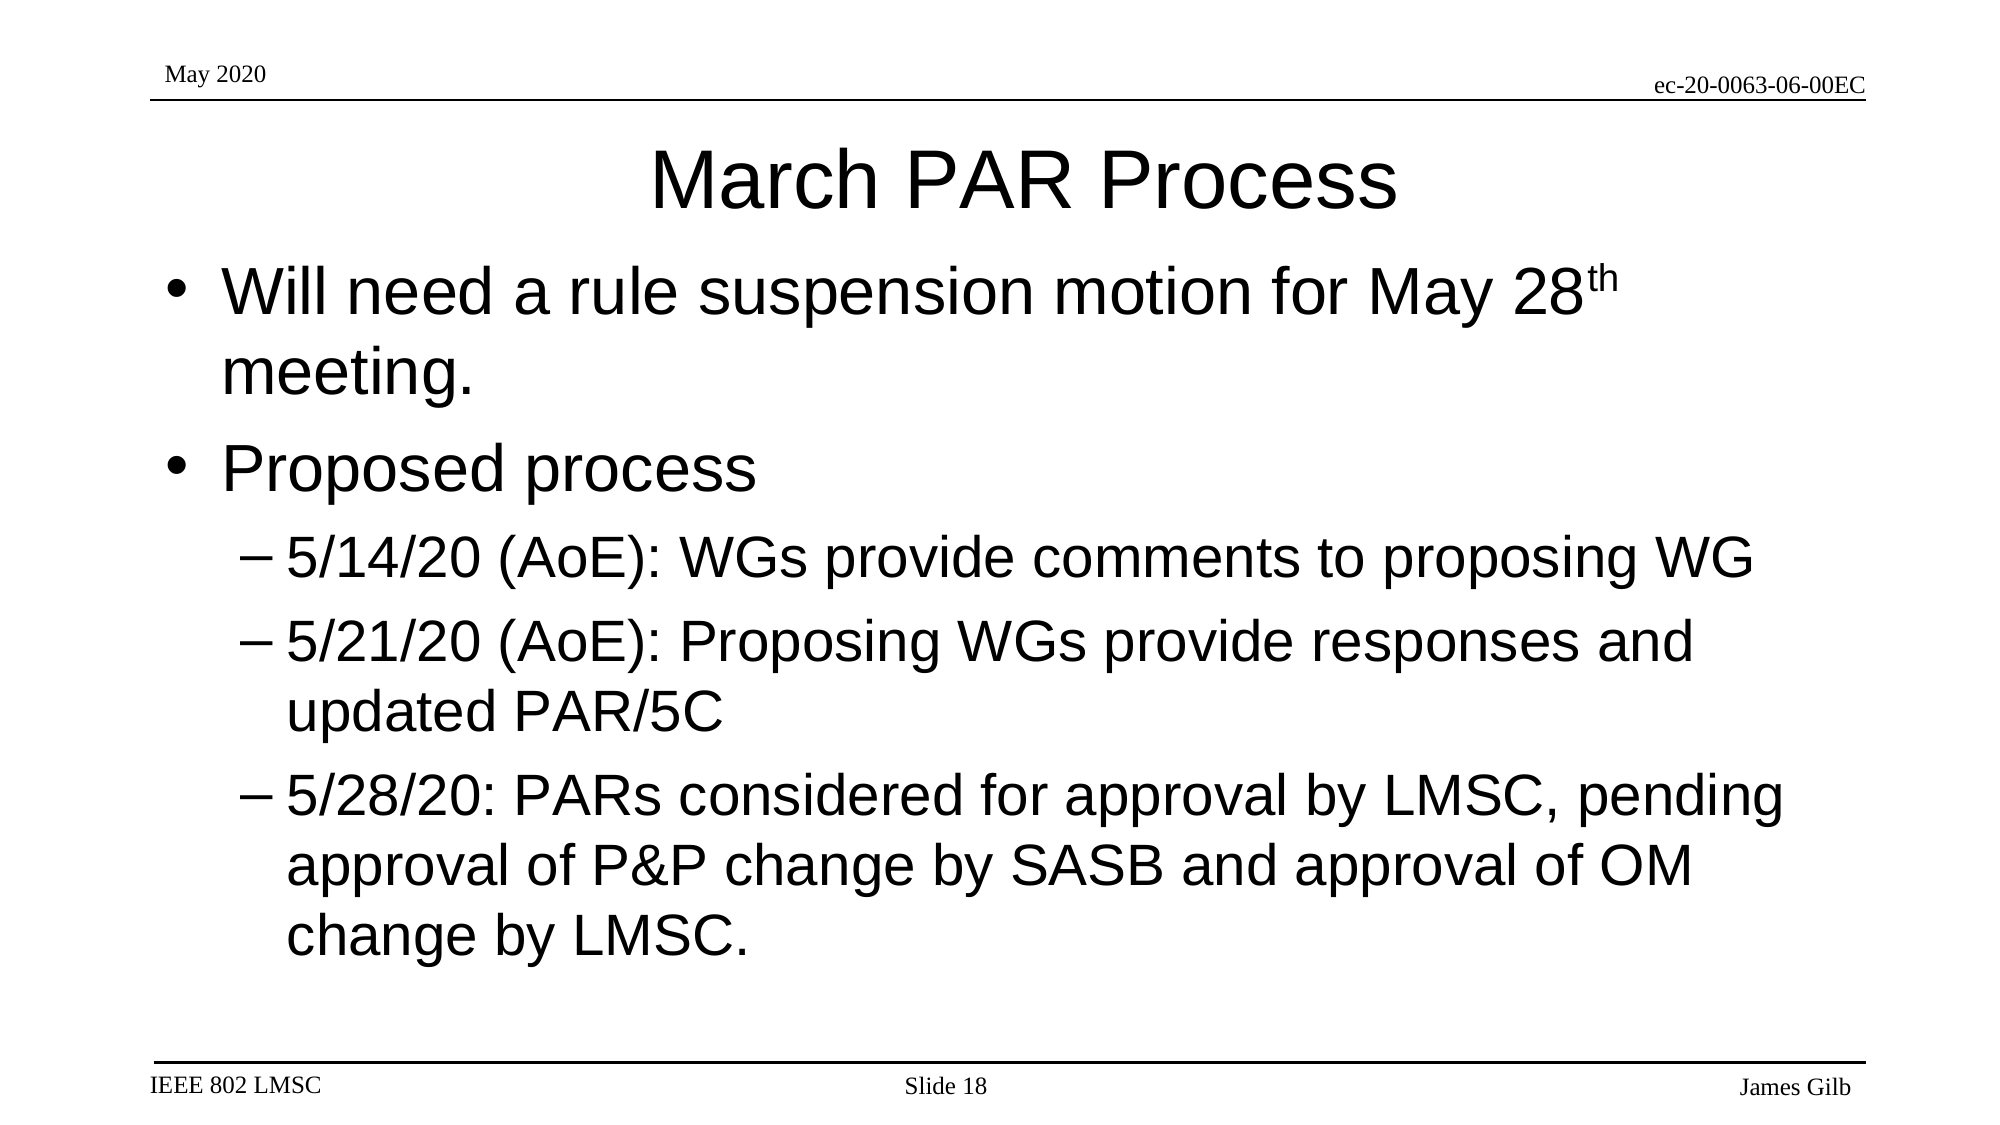

# March PAR Process
Will need a rule suspension motion for May 28th meeting.
Proposed process
5/14/20 (AoE): WGs provide comments to proposing WG
5/21/20 (AoE): Proposing WGs provide responses and updated PAR/5C
5/28/20: PARs considered for approval by LMSC, pending approval of P&P change by SASB and approval of OM change by LMSC.
18